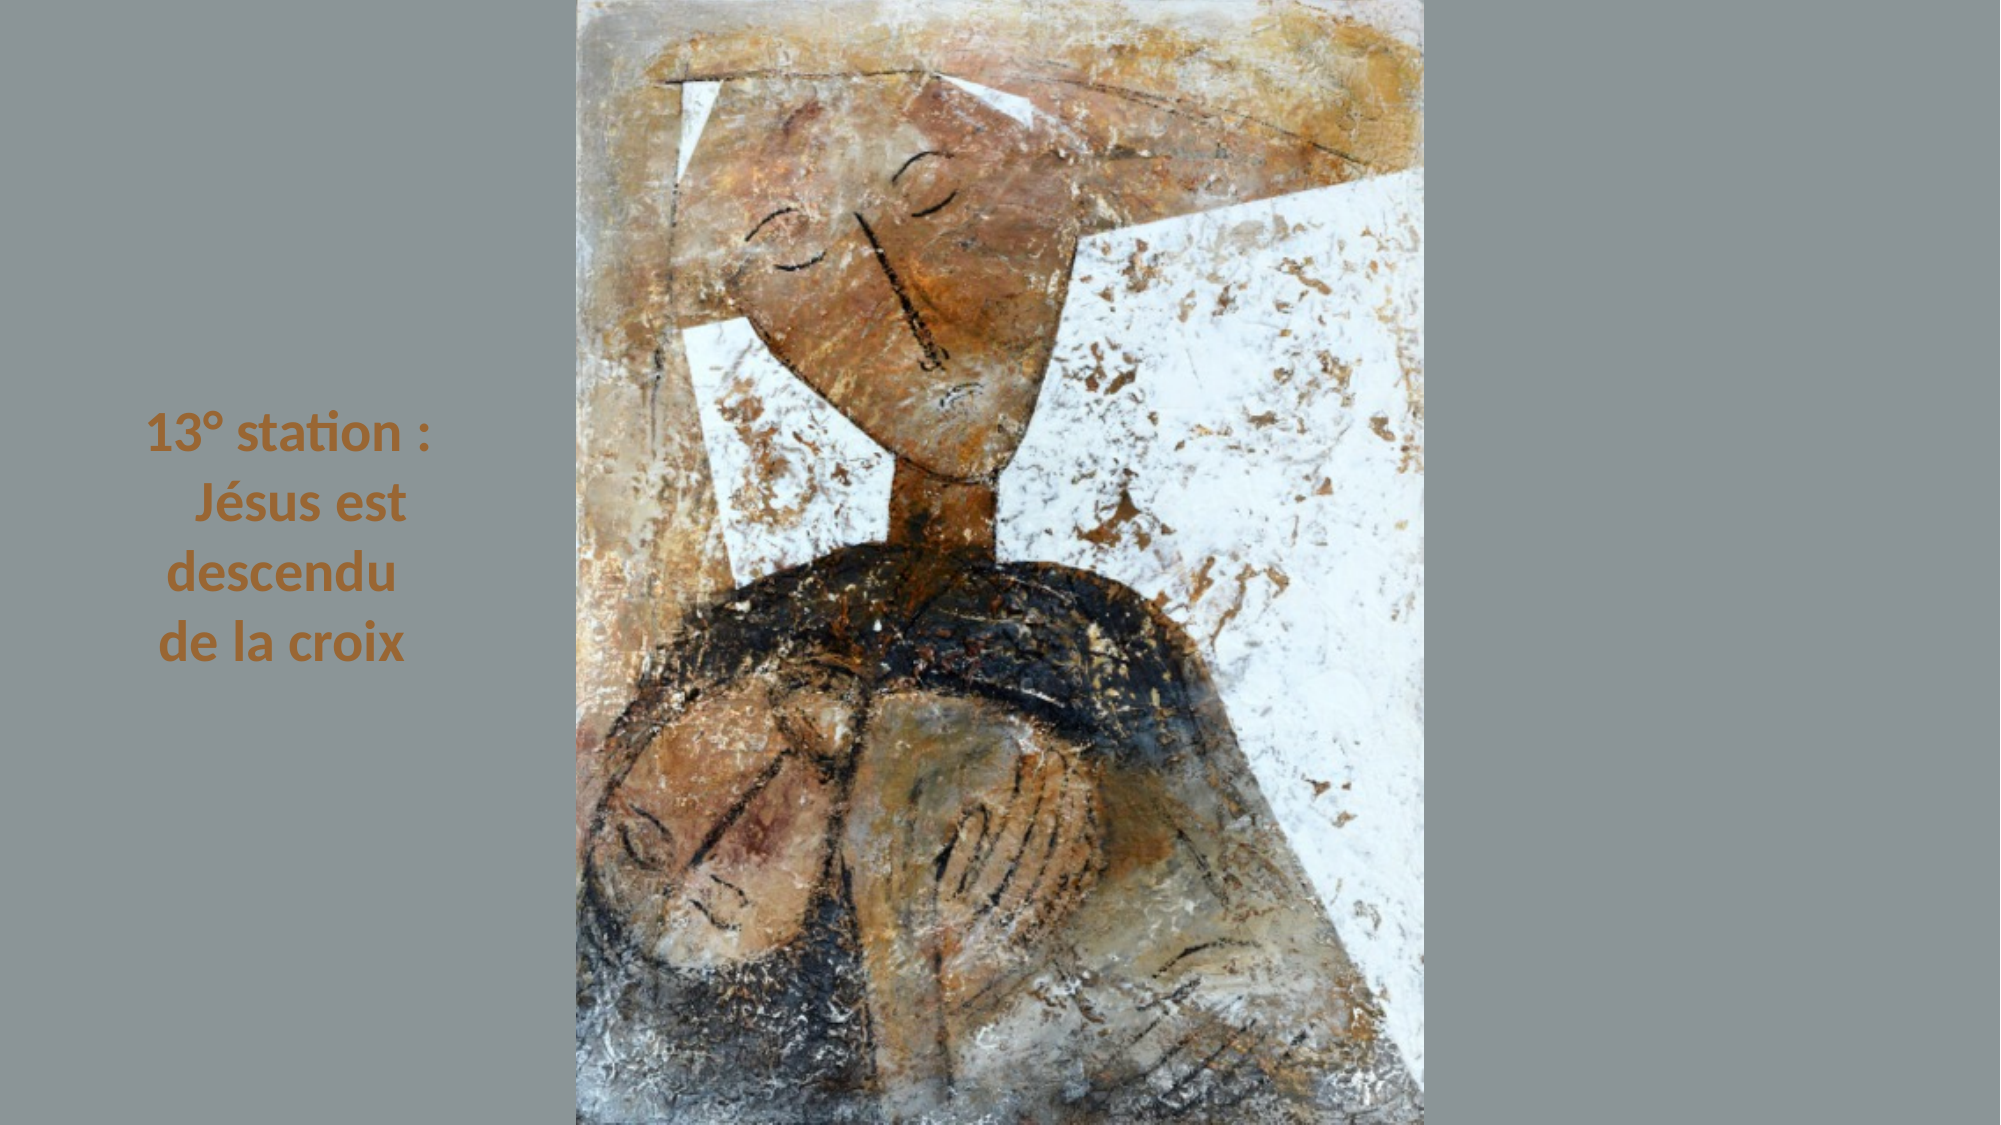

13° station :
 Jésus est descendu
de la croix